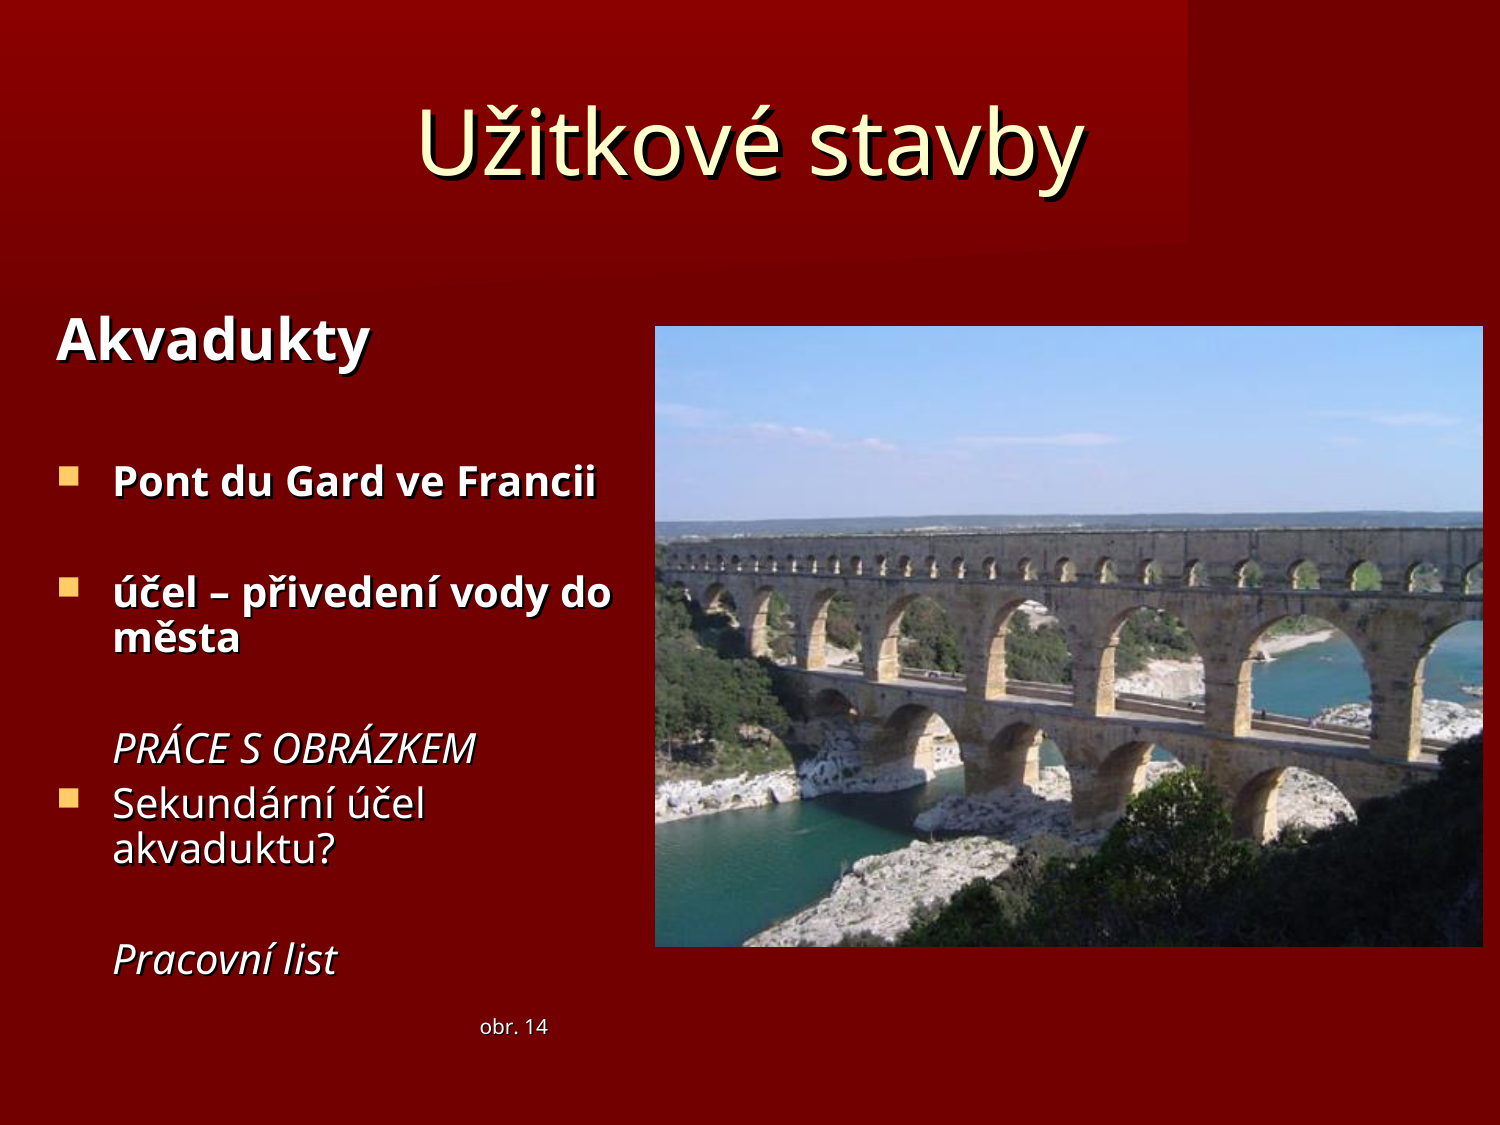

# Užitkové stavby
Akvadukty
Pont du Gard ve Francii
účel – přivedení vody do města
	PRÁCE S OBRÁZKEM
Sekundární účel akvaduktu?
	Pracovní list
 obr. 14